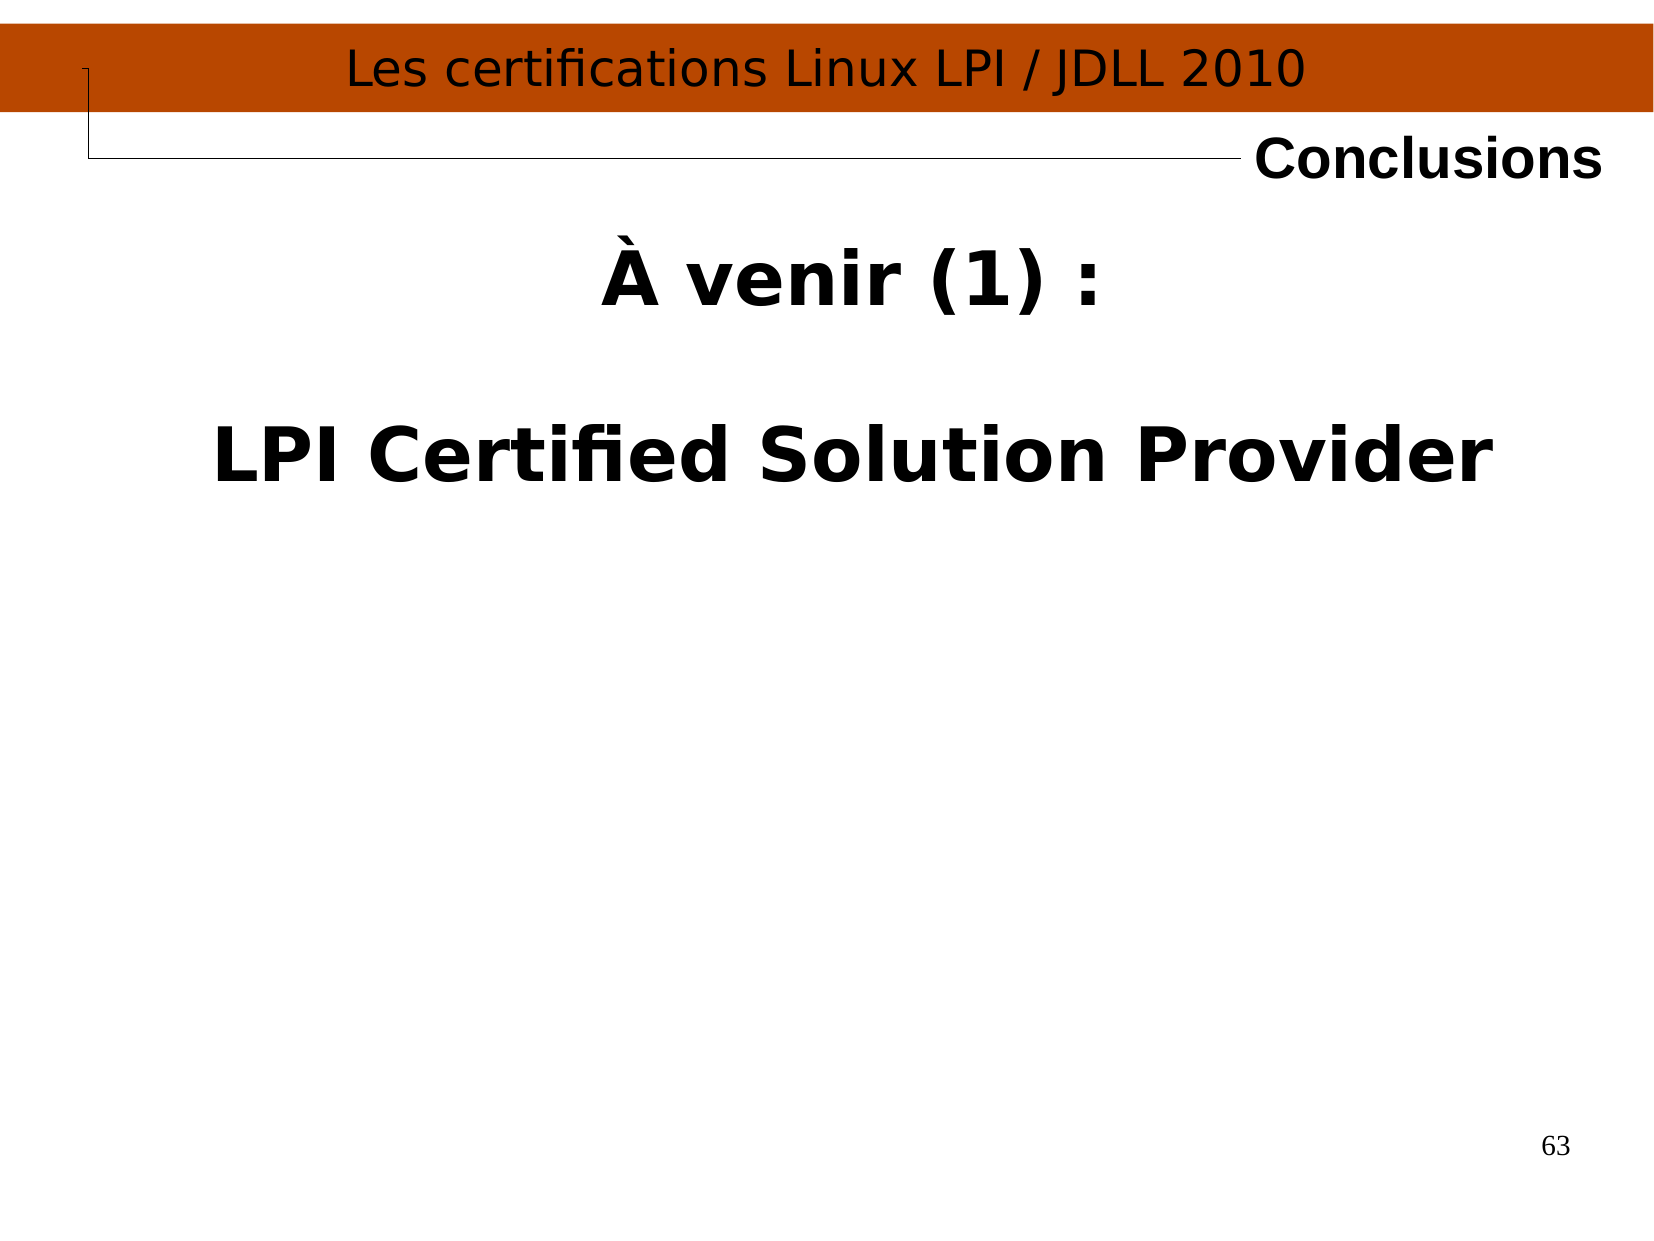

# Les certifications Linux LPI / JDLL 2010
Conclusions
À venir (1) :
LPI Certified Solution Provider
63